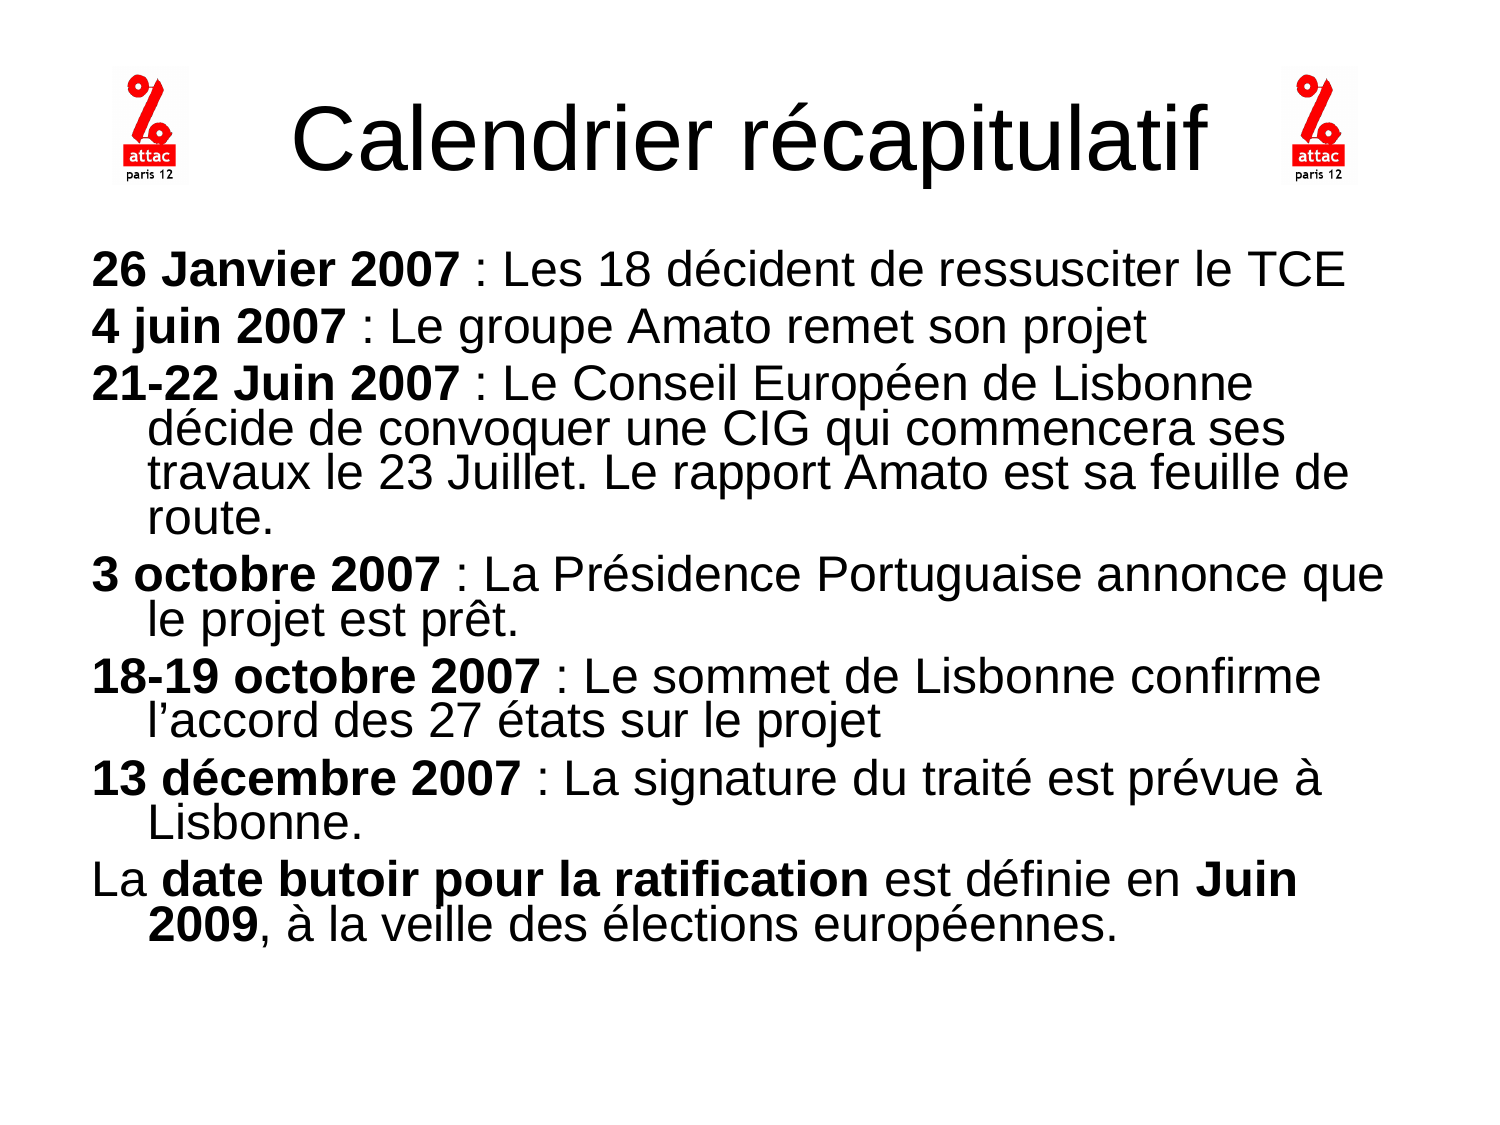

# Calendrier récapitulatif
26 Janvier 2007 : Les 18 décident de ressusciter le TCE
4 juin 2007 : Le groupe Amato remet son projet
21-22 Juin 2007 : Le Conseil Européen de Lisbonne décide de convoquer une CIG qui commencera ses travaux le 23 Juillet. Le rapport Amato est sa feuille de route.
3 octobre 2007 : La Présidence Portuguaise annonce que le projet est prêt.
18-19 octobre 2007 : Le sommet de Lisbonne confirme l’accord des 27 états sur le projet
13 décembre 2007 : La signature du traité est prévue à Lisbonne.
La date butoir pour la ratification est définie en Juin 2009, à la veille des élections européennes.